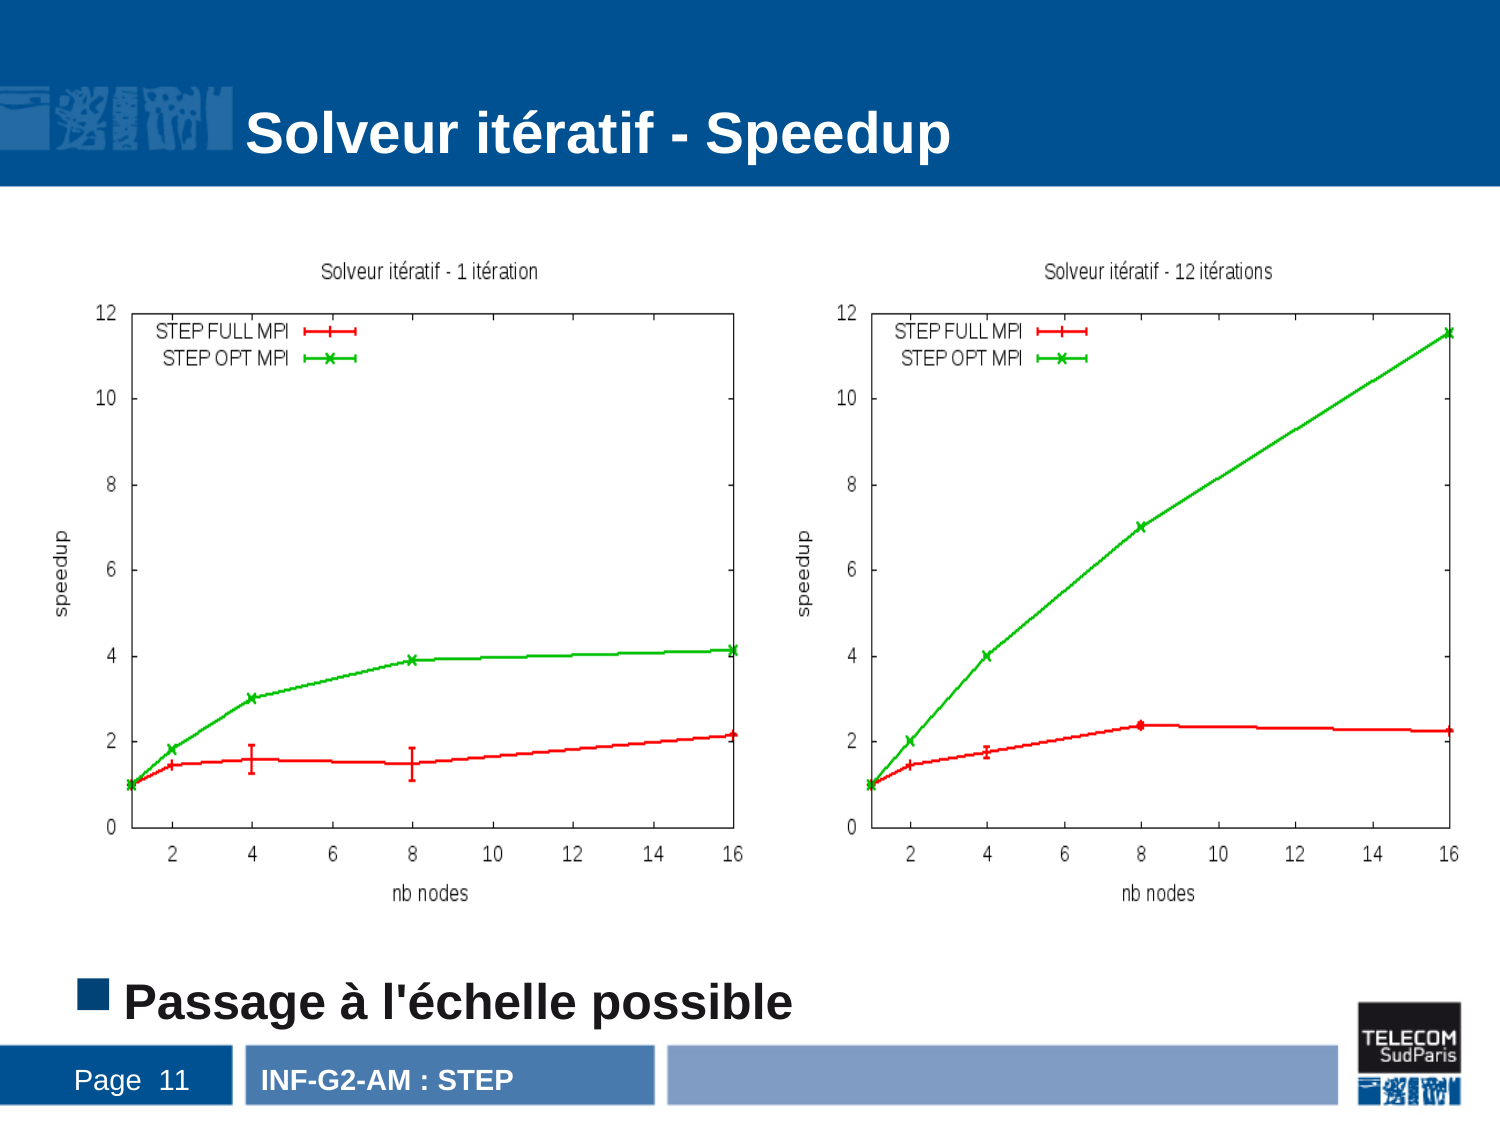

# Solveur itératif - Speedup
Passage à l'échelle possible
11